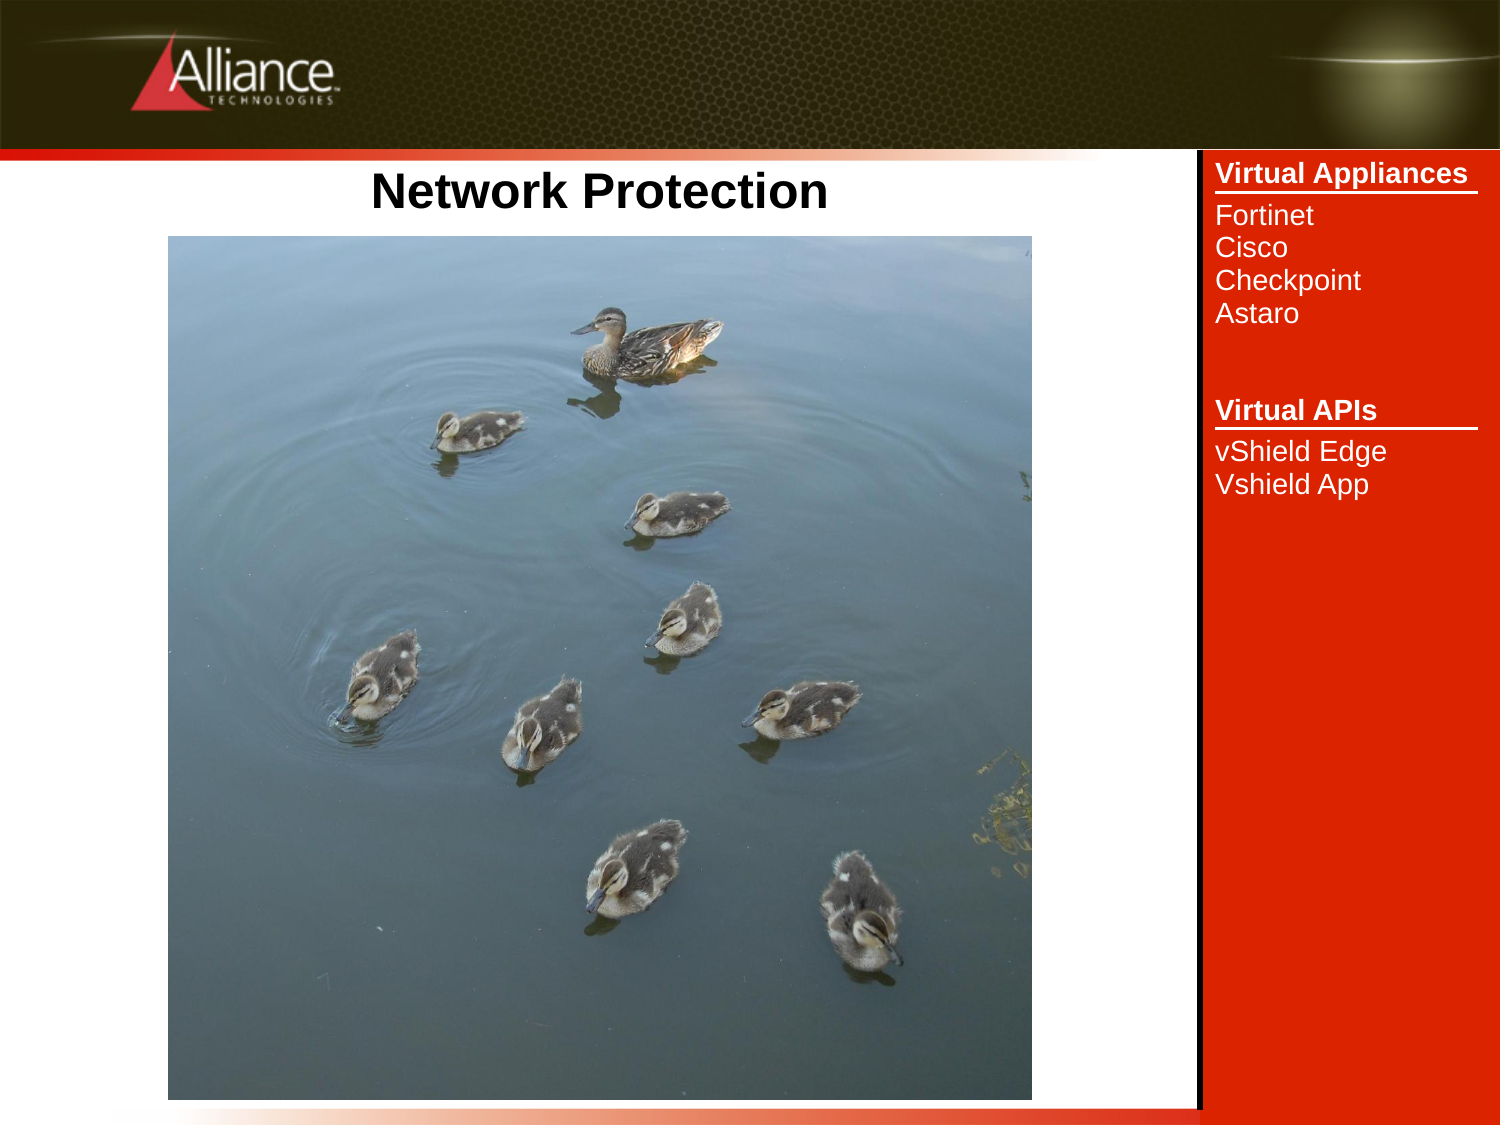

Virtual Appliances
Network Protection
Fortinet
Cisco
Checkpoint
Astaro
Virtual APIs
vShield Edge
Vshield App